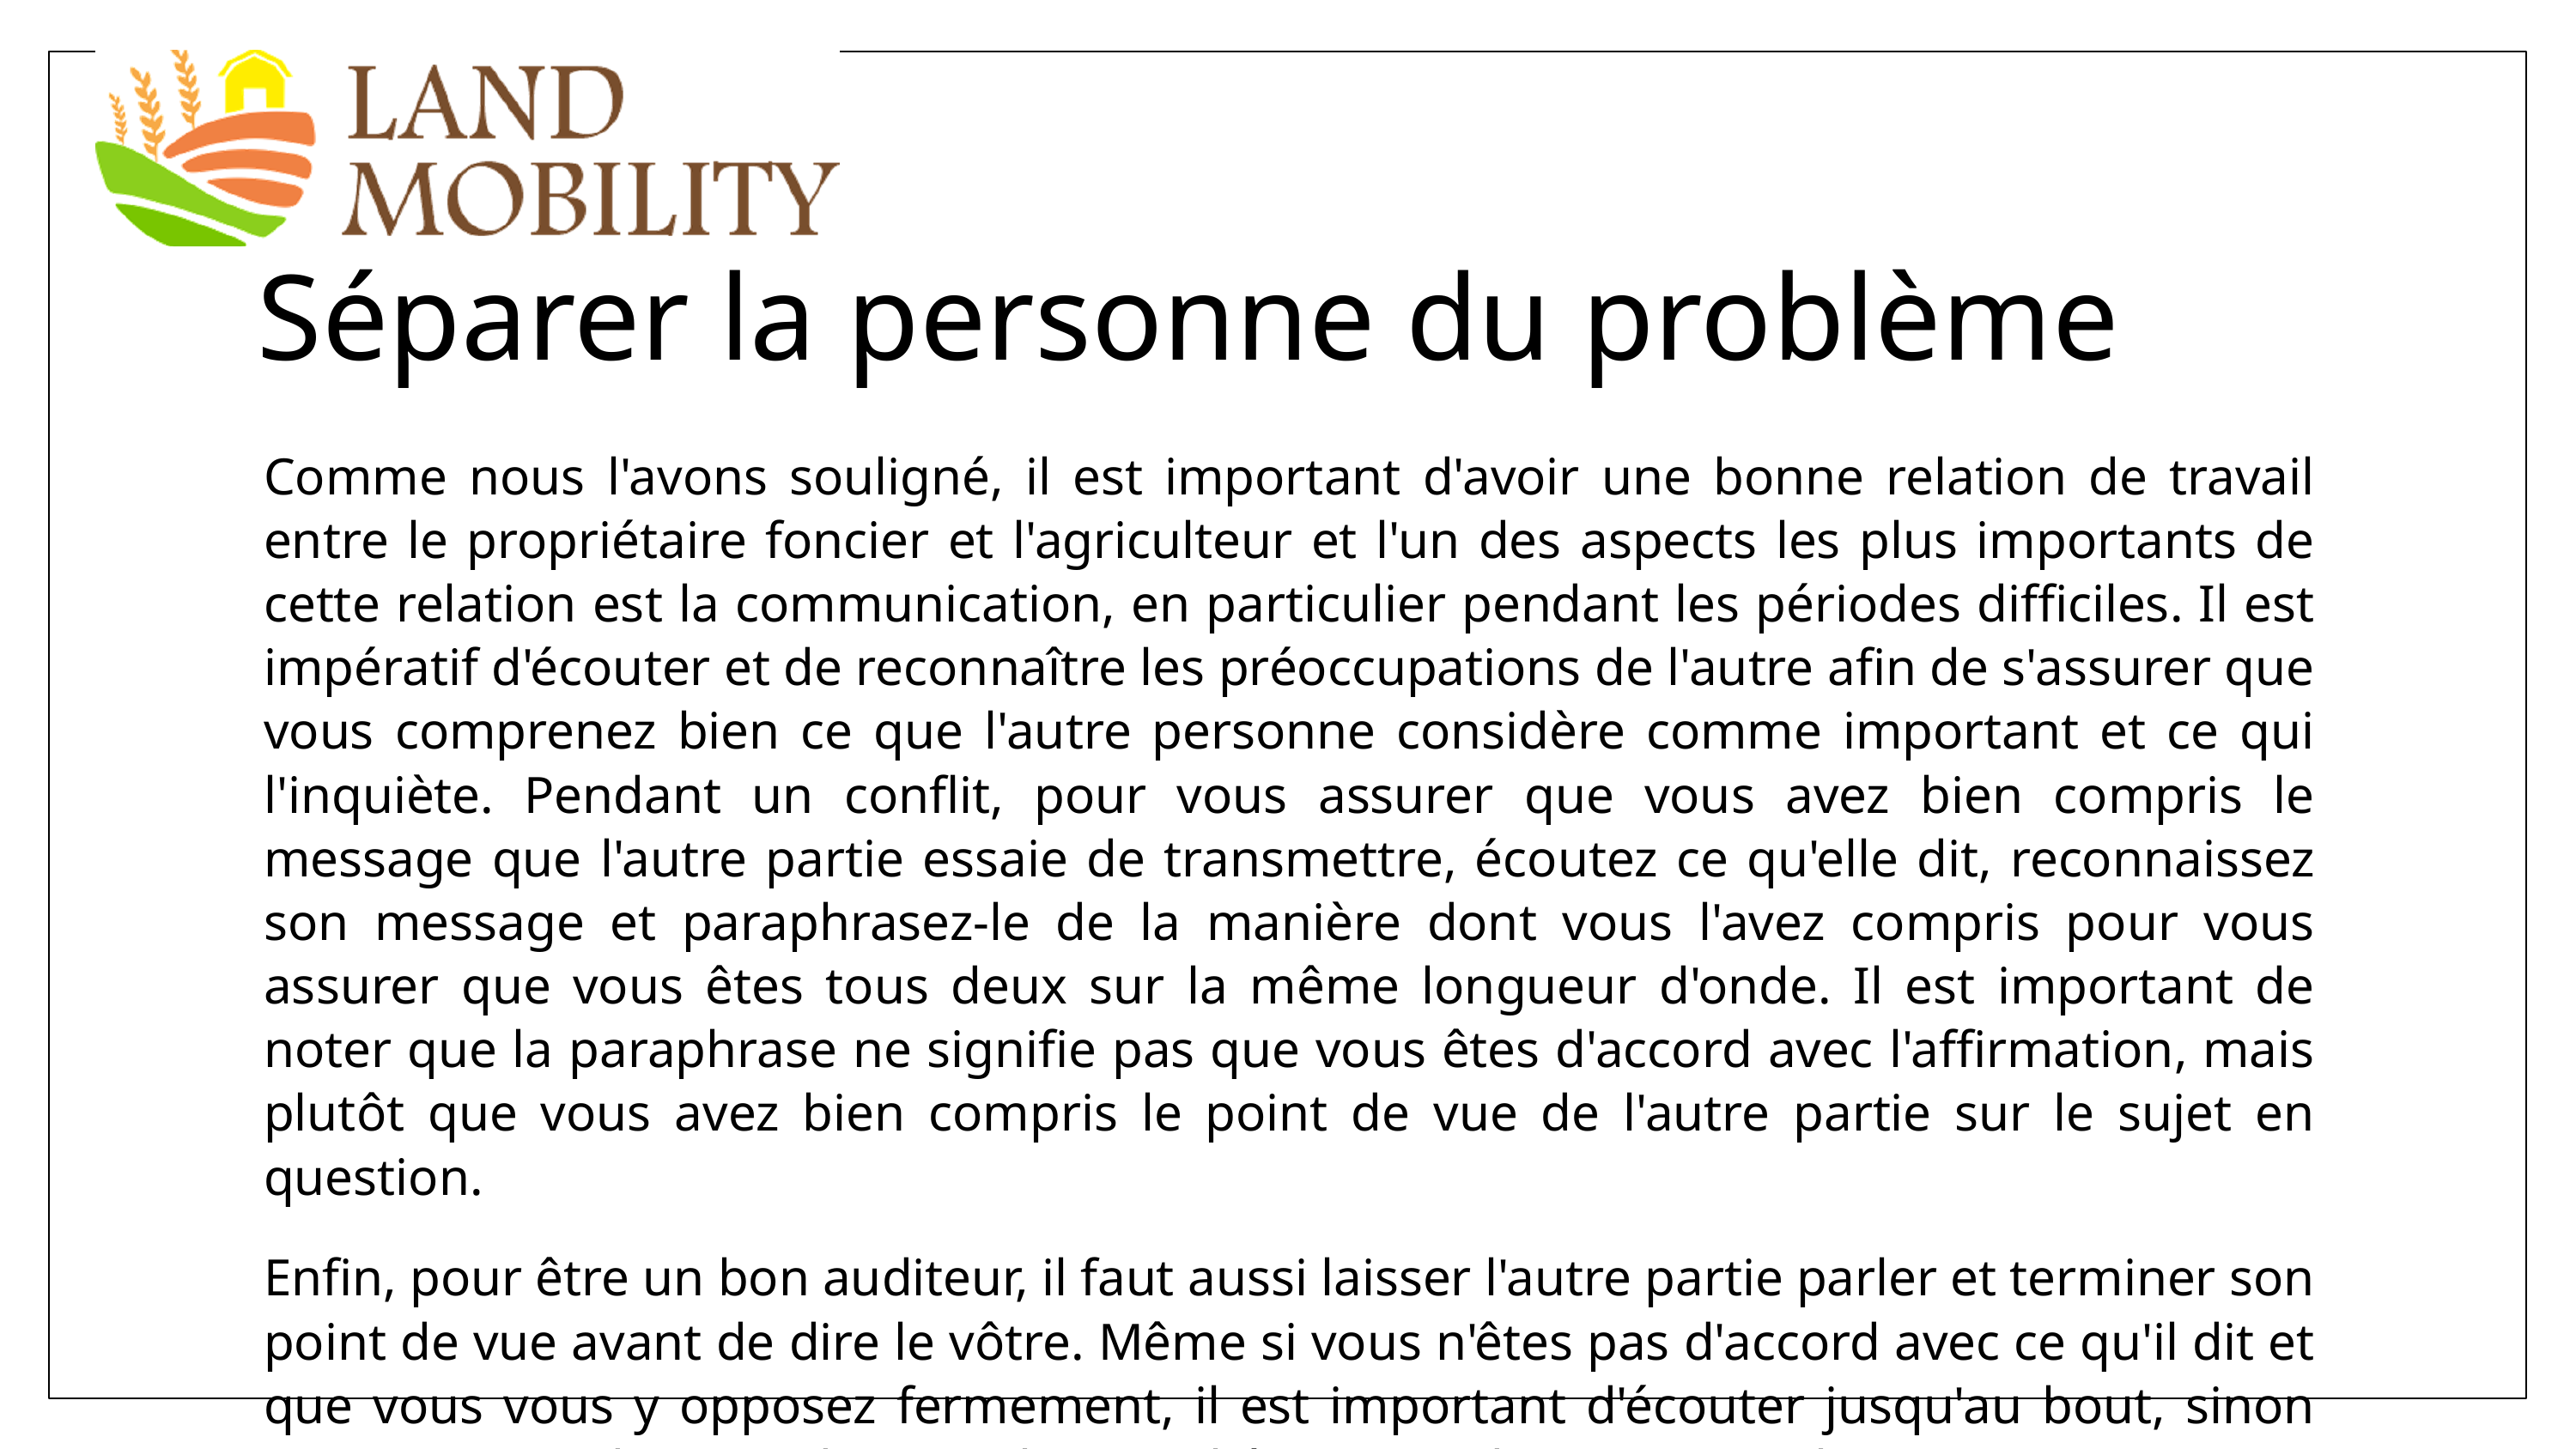

# Séparer la personne du problème
Comme nous l'avons souligné, il est important d'avoir une bonne relation de travail entre le propriétaire foncier et l'agriculteur et l'un des aspects les plus importants de cette relation est la communication, en particulier pendant les périodes difficiles. Il est impératif d'écouter et de reconnaître les préoccupations de l'autre afin de s'assurer que vous comprenez bien ce que l'autre personne considère comme important et ce qui l'inquiète. Pendant un conflit, pour vous assurer que vous avez bien compris le message que l'autre partie essaie de transmettre, écoutez ce qu'elle dit, reconnaissez son message et paraphrasez-le de la manière dont vous l'avez compris pour vous assurer que vous êtes tous deux sur la même longueur d'onde. Il est important de noter que la paraphrase ne signifie pas que vous êtes d'accord avec l'affirmation, mais plutôt que vous avez bien compris le point de vue de l'autre partie sur le sujet en question.
Enfin, pour être un bon auditeur, il faut aussi laisser l'autre partie parler et terminer son point de vue avant de dire le vôtre. Même si vous n'êtes pas d'accord avec ce qu'il dit et que vous vous y opposez fermement, il est important d'écouter jusqu'au bout, sinon vous risquez de tirer des conclusions hâtives et de contrarier l'autre partie, ce qui retarderait encore la recherche d'un compromis.